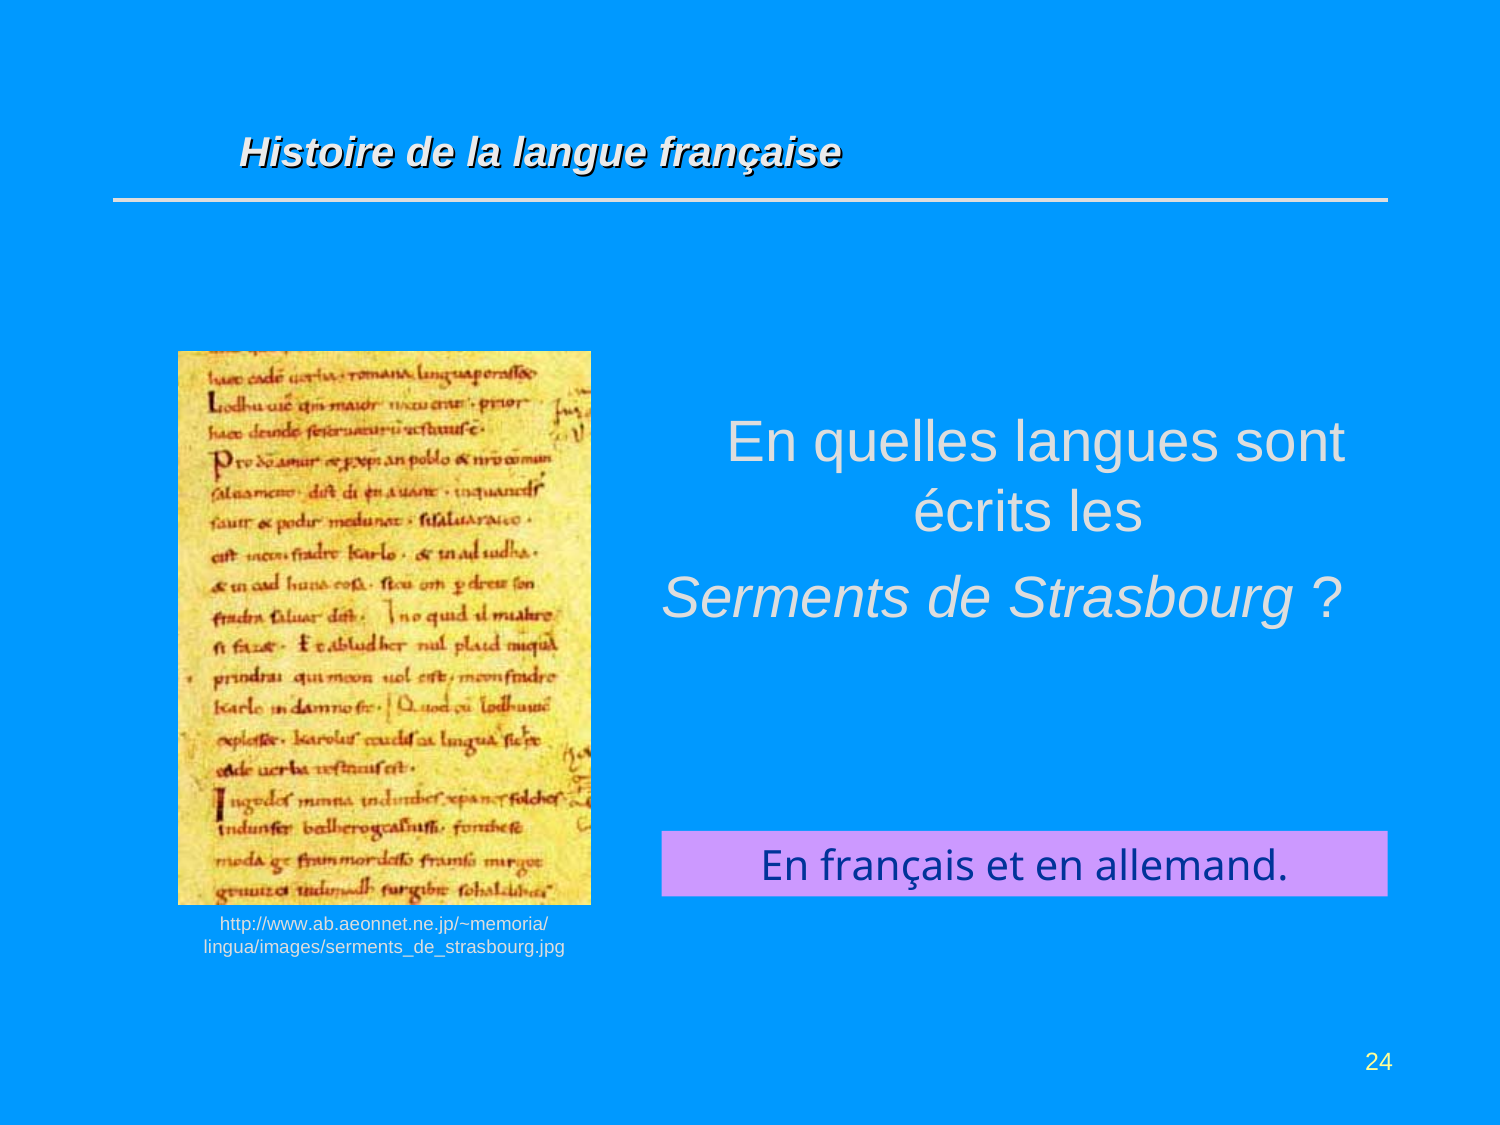

Histoire de la langue française
http://www.ab.aeonnet.ne.jp/~memoria/lingua/images/serments_de_strasbourg.jpg
En quelles langues sont écrits les
Serments de Strasbourg ?
En français et en allemand.
24